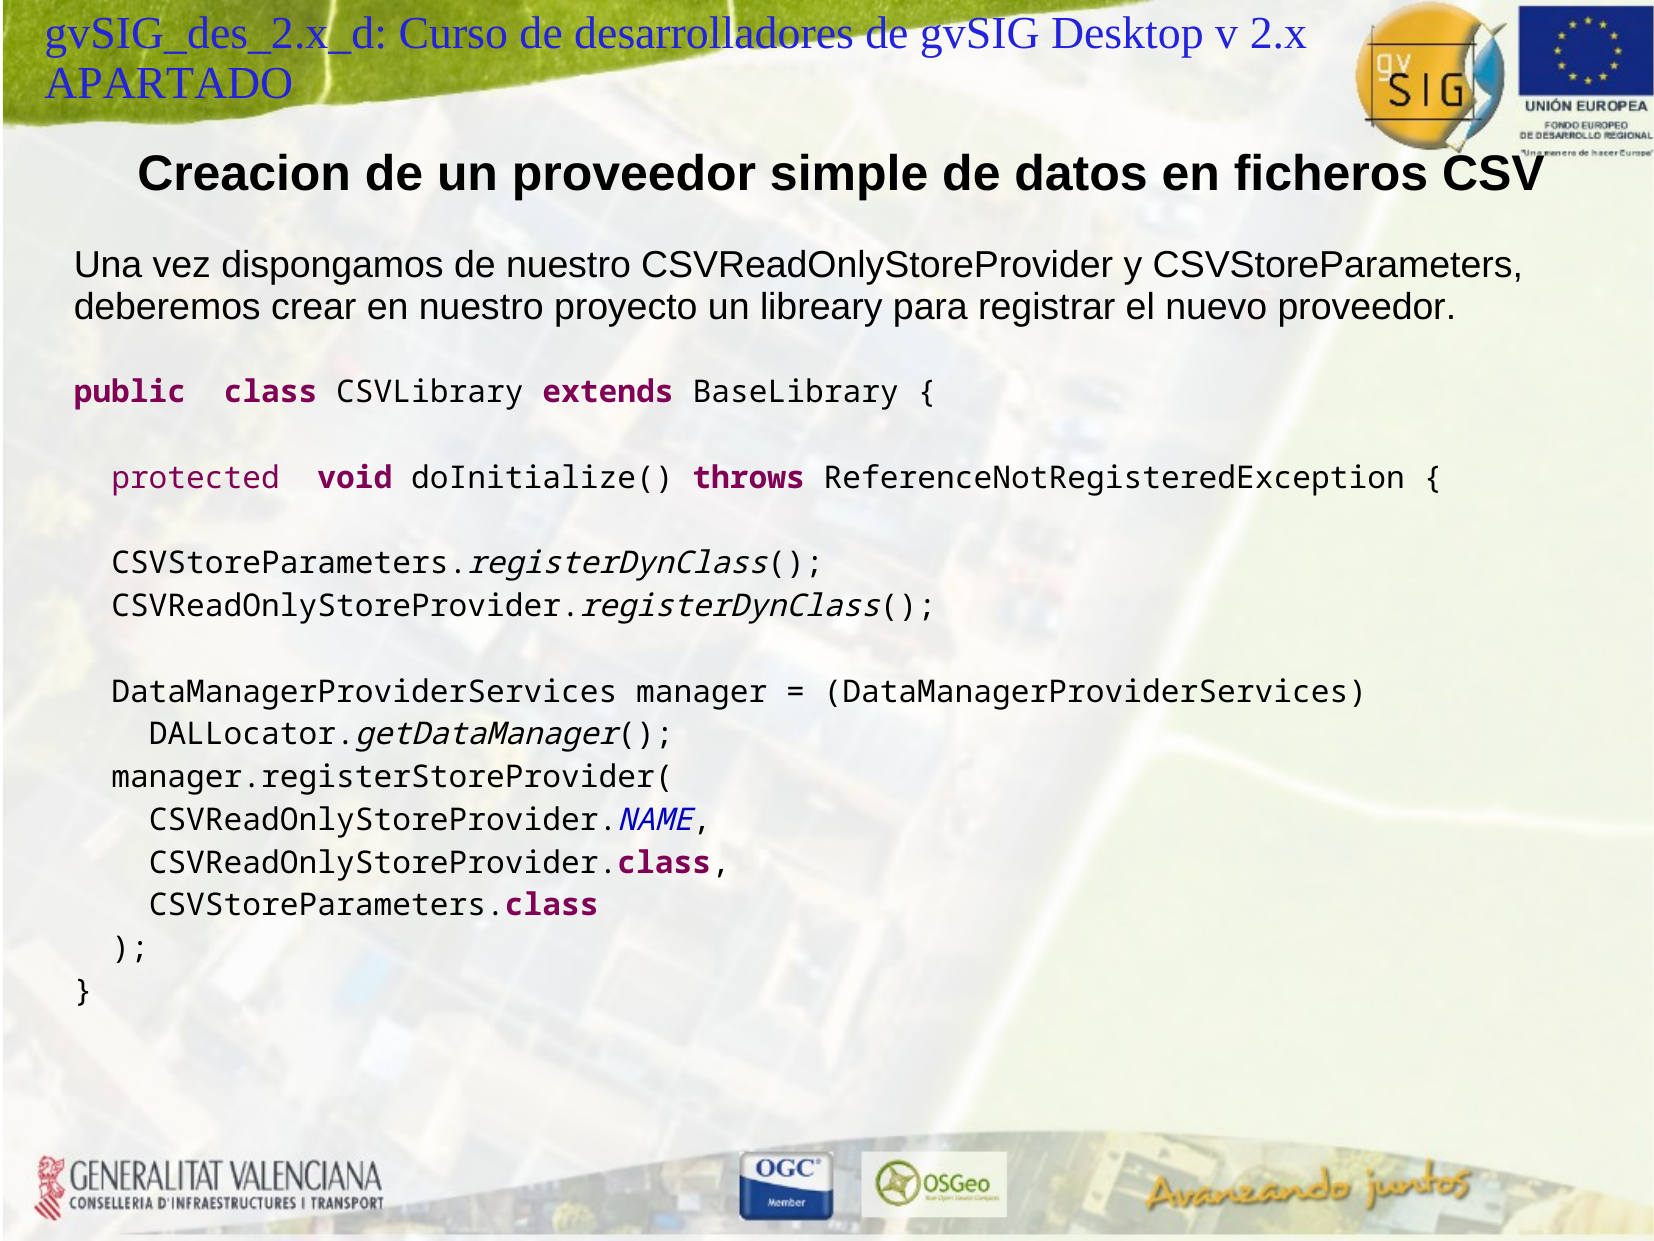

Creacion de un proveedor simple de datos en ficheros CSV
Una vez dispongamos de nuestro CSVReadOnlyStoreProvider y CSVStoreParameters, deberemos crear en nuestro proyecto un libreary para registrar el nuevo proveedor.
public class CSVLibrary extends BaseLibrary {
 protected void doInitialize() throws ReferenceNotRegisteredException {
 CSVStoreParameters.registerDynClass();
 CSVReadOnlyStoreProvider.registerDynClass();
 DataManagerProviderServices manager = (DataManagerProviderServices)
 DALLocator.getDataManager();
 manager.registerStoreProvider(
 CSVReadOnlyStoreProvider.NAME,
 CSVReadOnlyStoreProvider.class,
 CSVStoreParameters.class
 );
}